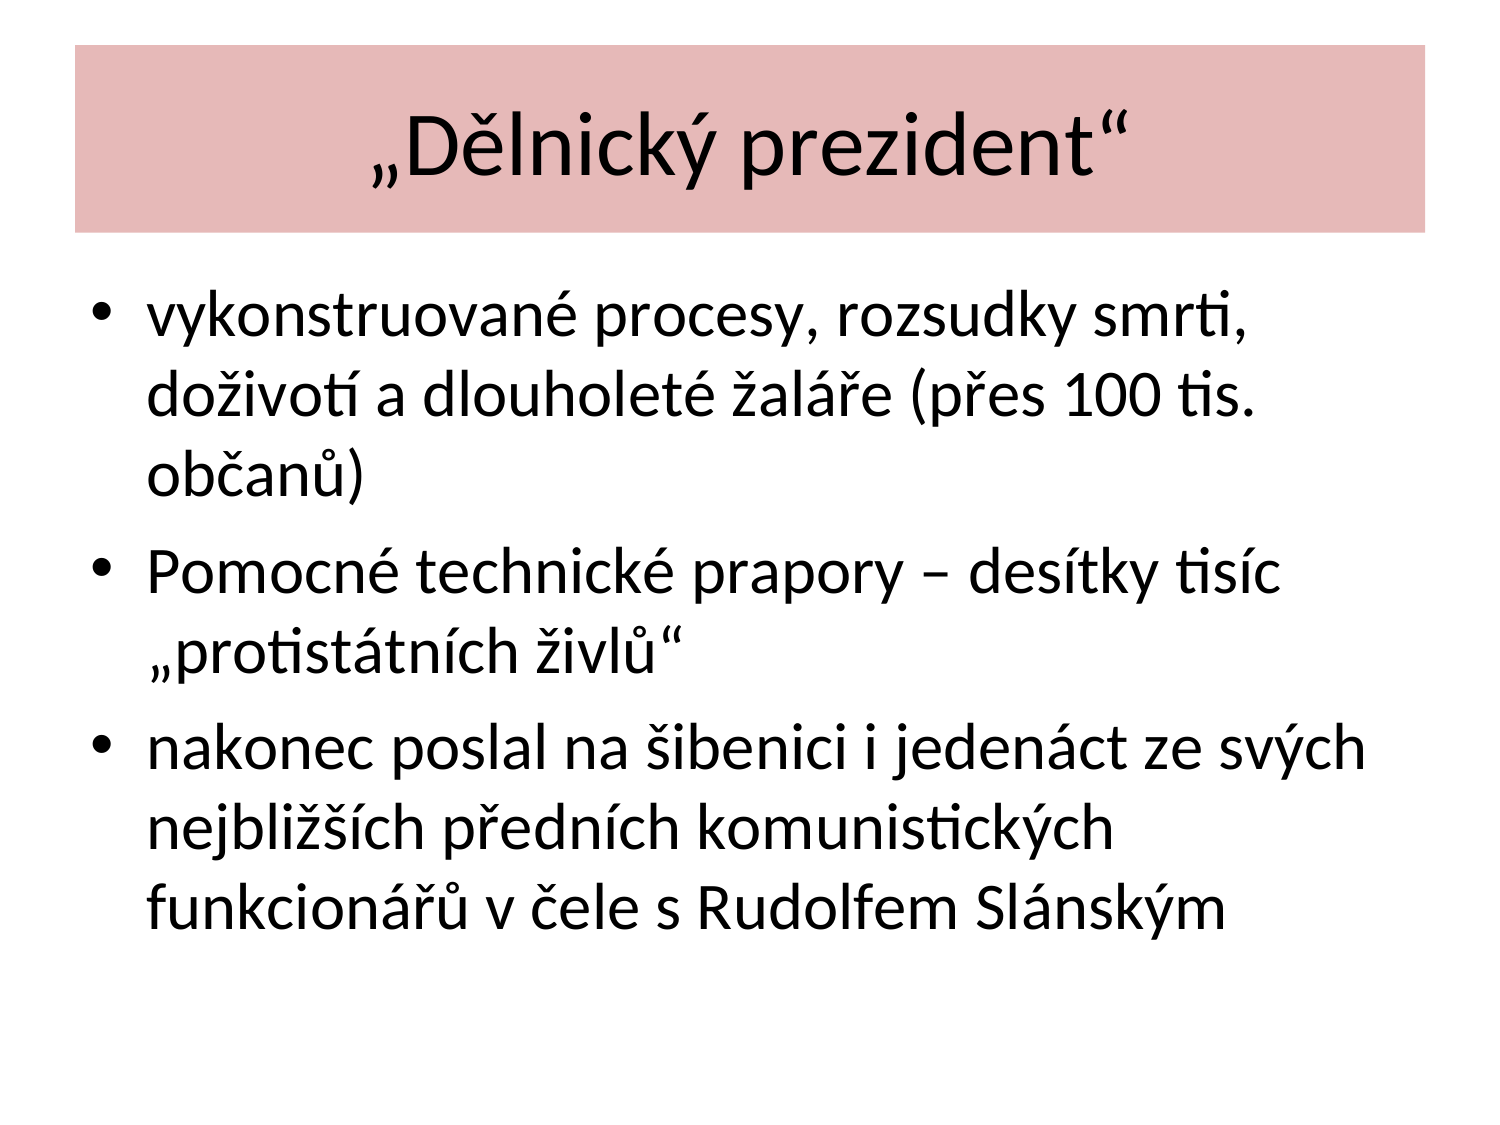

# „Dělnický prezident“
vykonstruované procesy, rozsudky smrti, doživotí a dlouholeté žaláře (přes 100 tis. občanů)
Pomocné technické prapory – desítky tisíc „protistátních živlů“
nakonec poslal na šibenici i jedenáct ze svých nejbližších předních komunistických funkcionářů v čele s Rudolfem Slánským